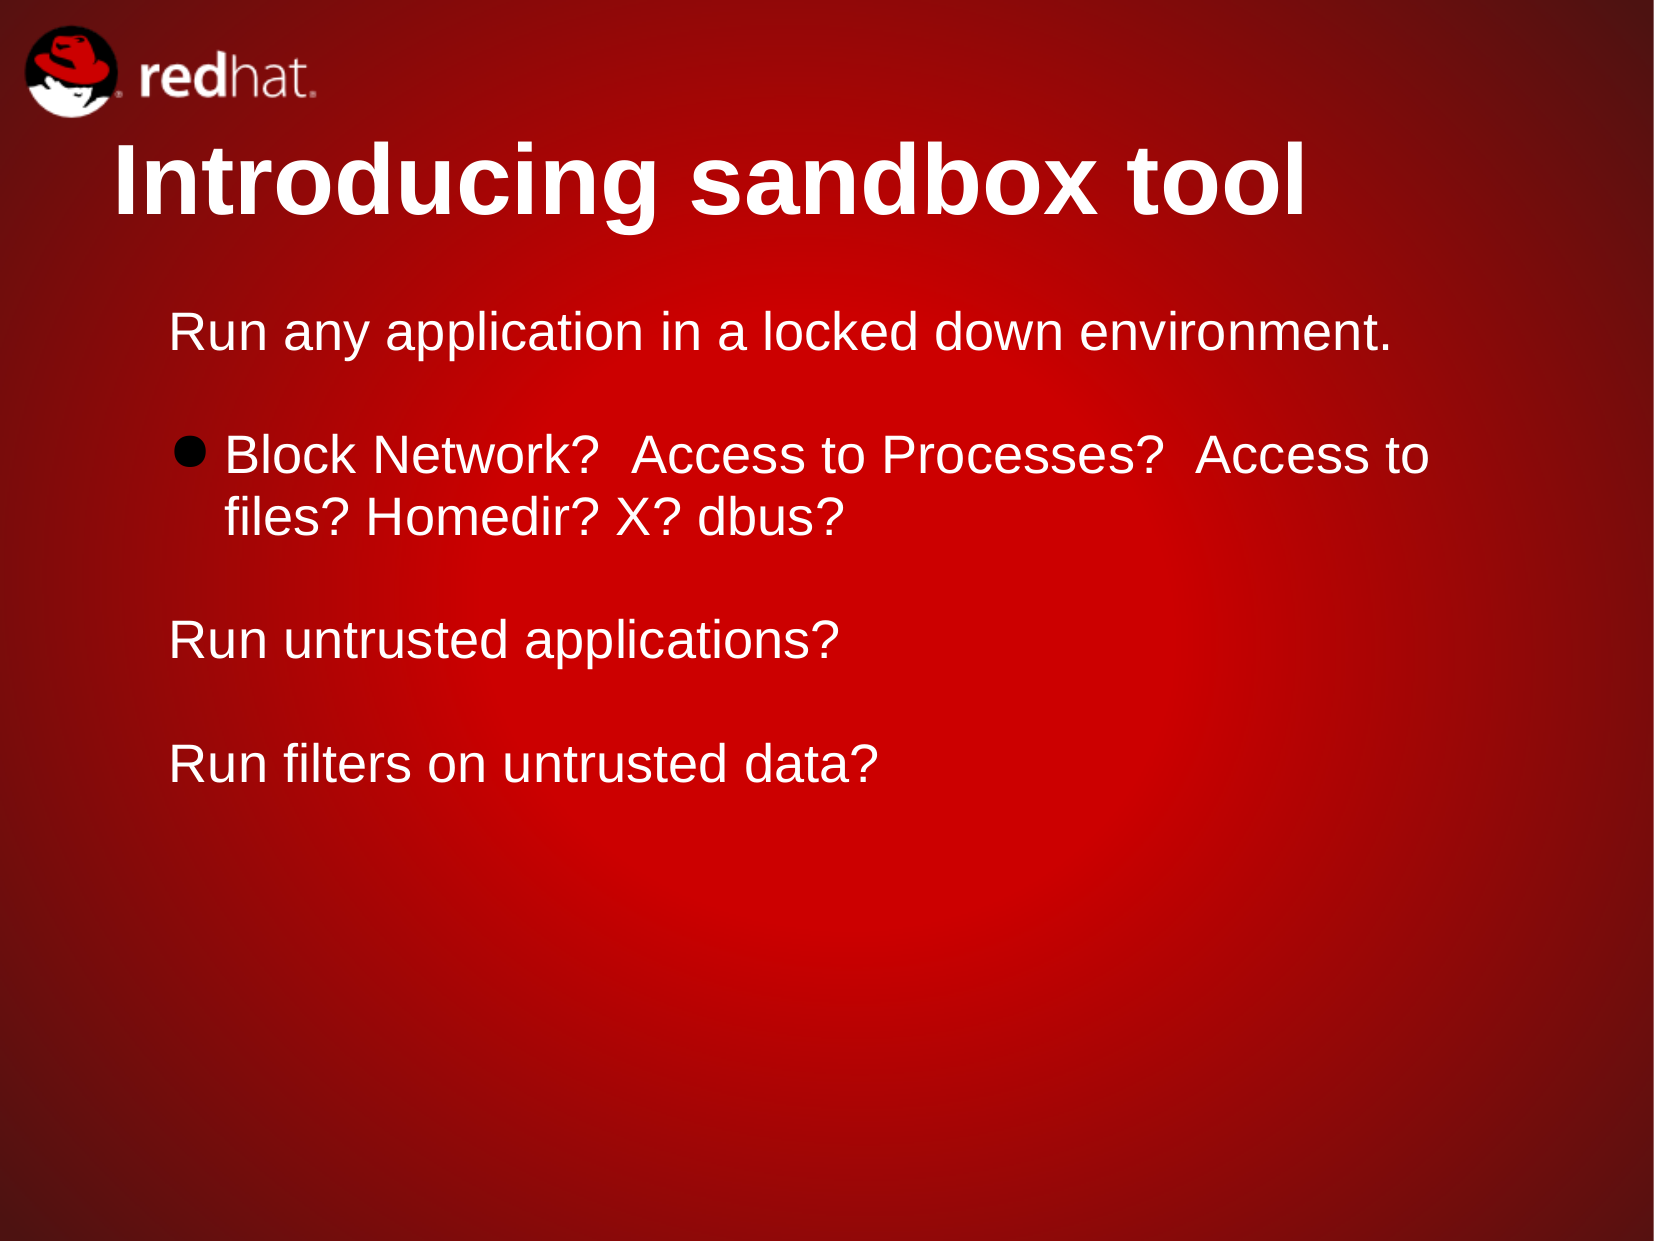

# Introducing sandbox tool
Run any application in a locked down environment.
Block Network? Access to Processes? Access to files? Homedir? X? dbus?
Run untrusted applications?
Run filters on untrusted data?